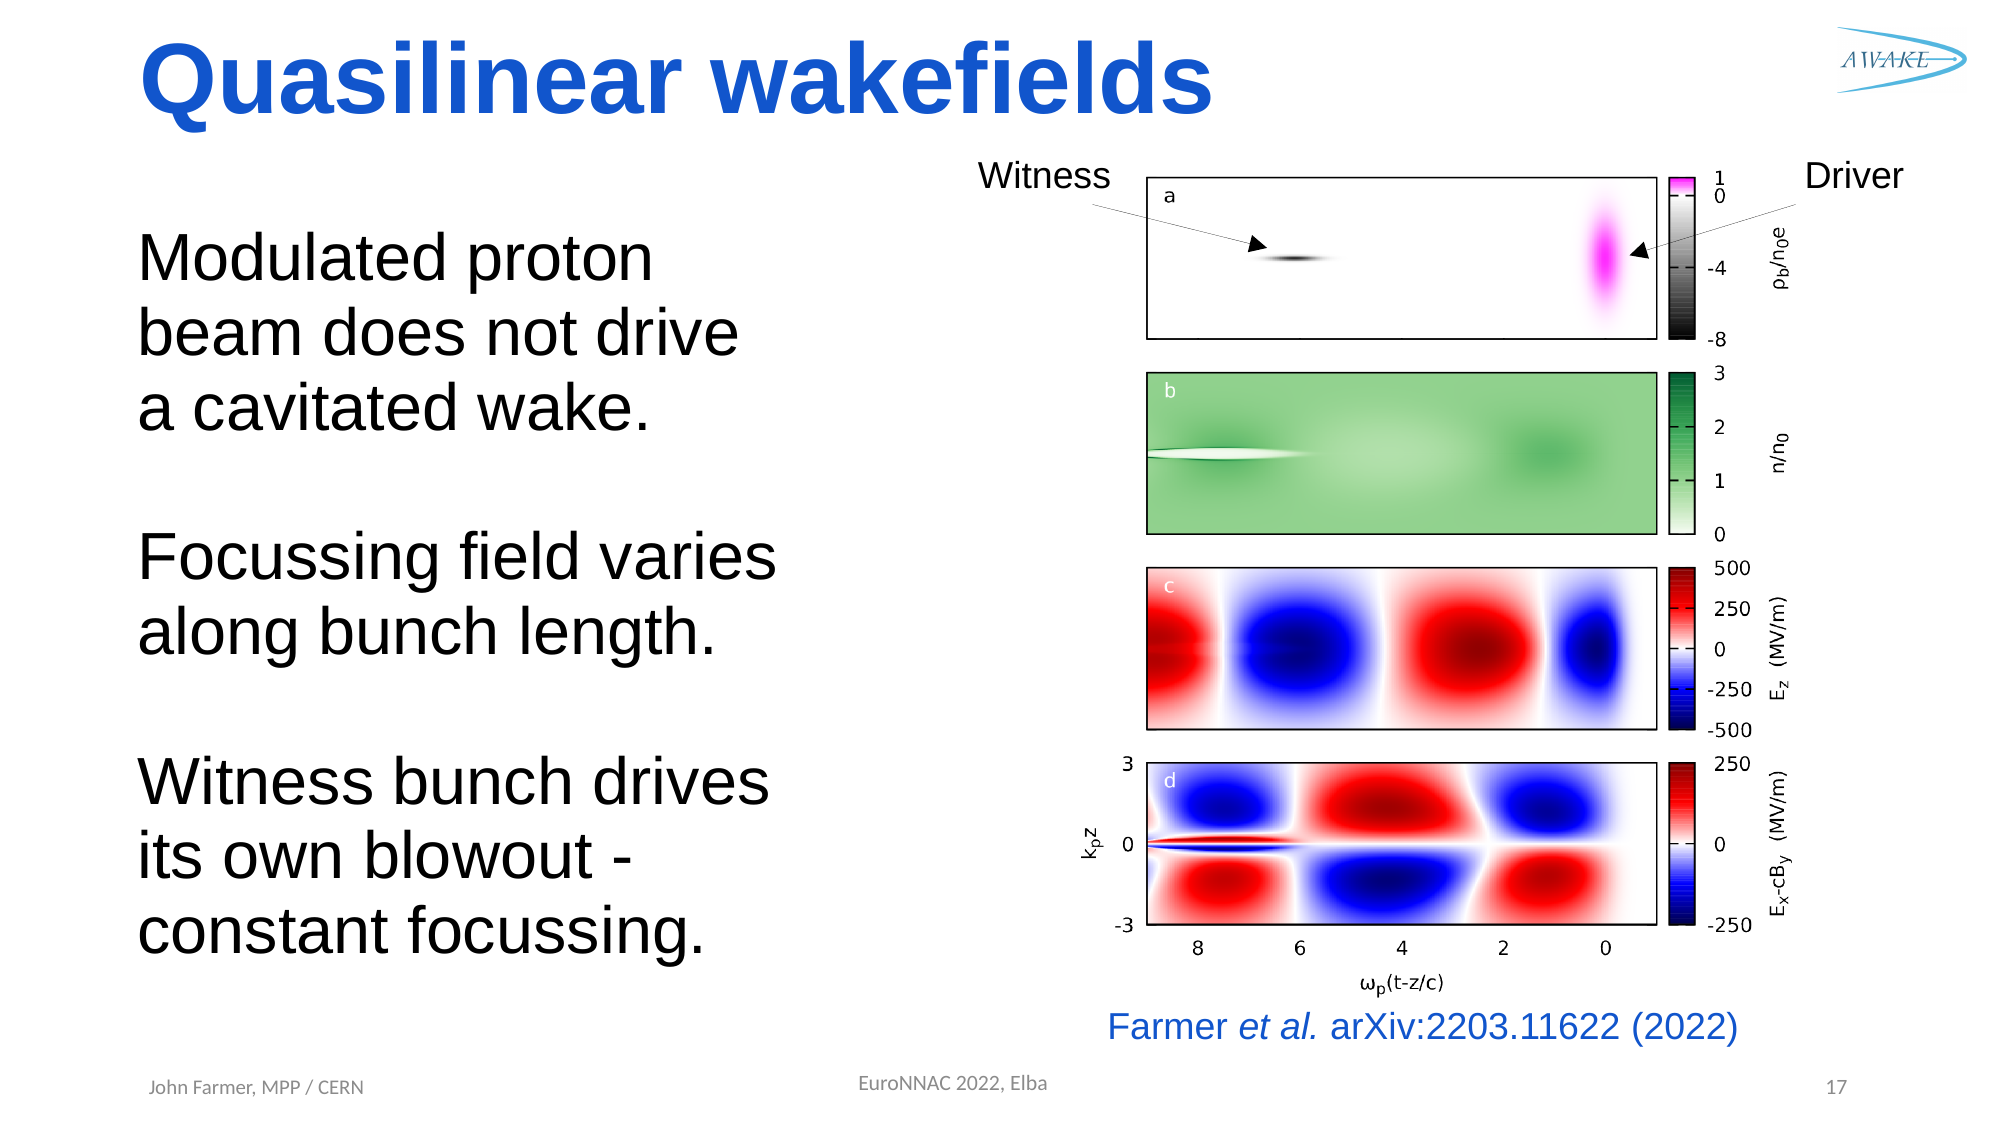

# Quasilinear wakefields
Witness
Driver
Modulated proton beam does not drive
a cavitated wake.
Focussing field varies along bunch length.
Witness bunch drives
its own blowout -
constant focussing.
Farmer et al. arXiv:2203.11622 (2022)
17